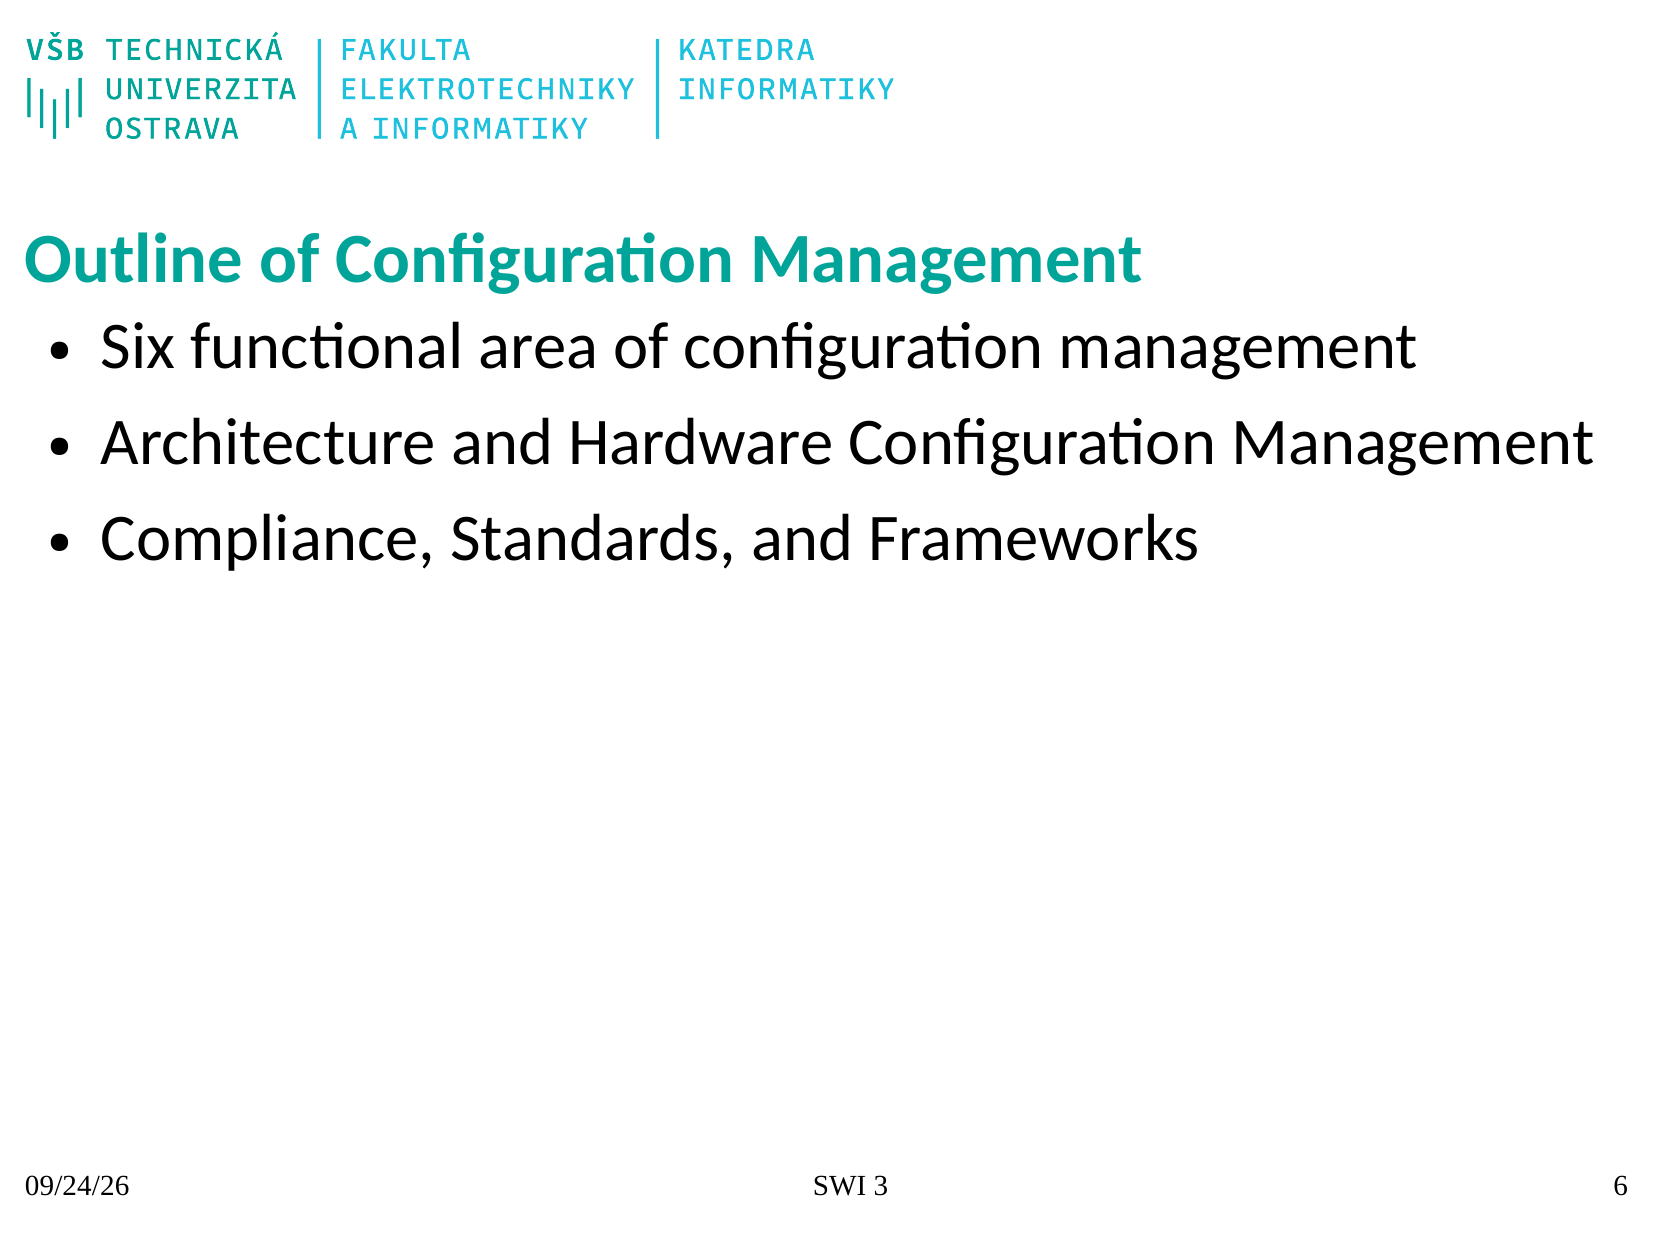

# Outline of Configuration Management
Six functional area of configuration management
Architecture and Hardware Configuration Management
Compliance, Standards, and Frameworks
SWI 3
6